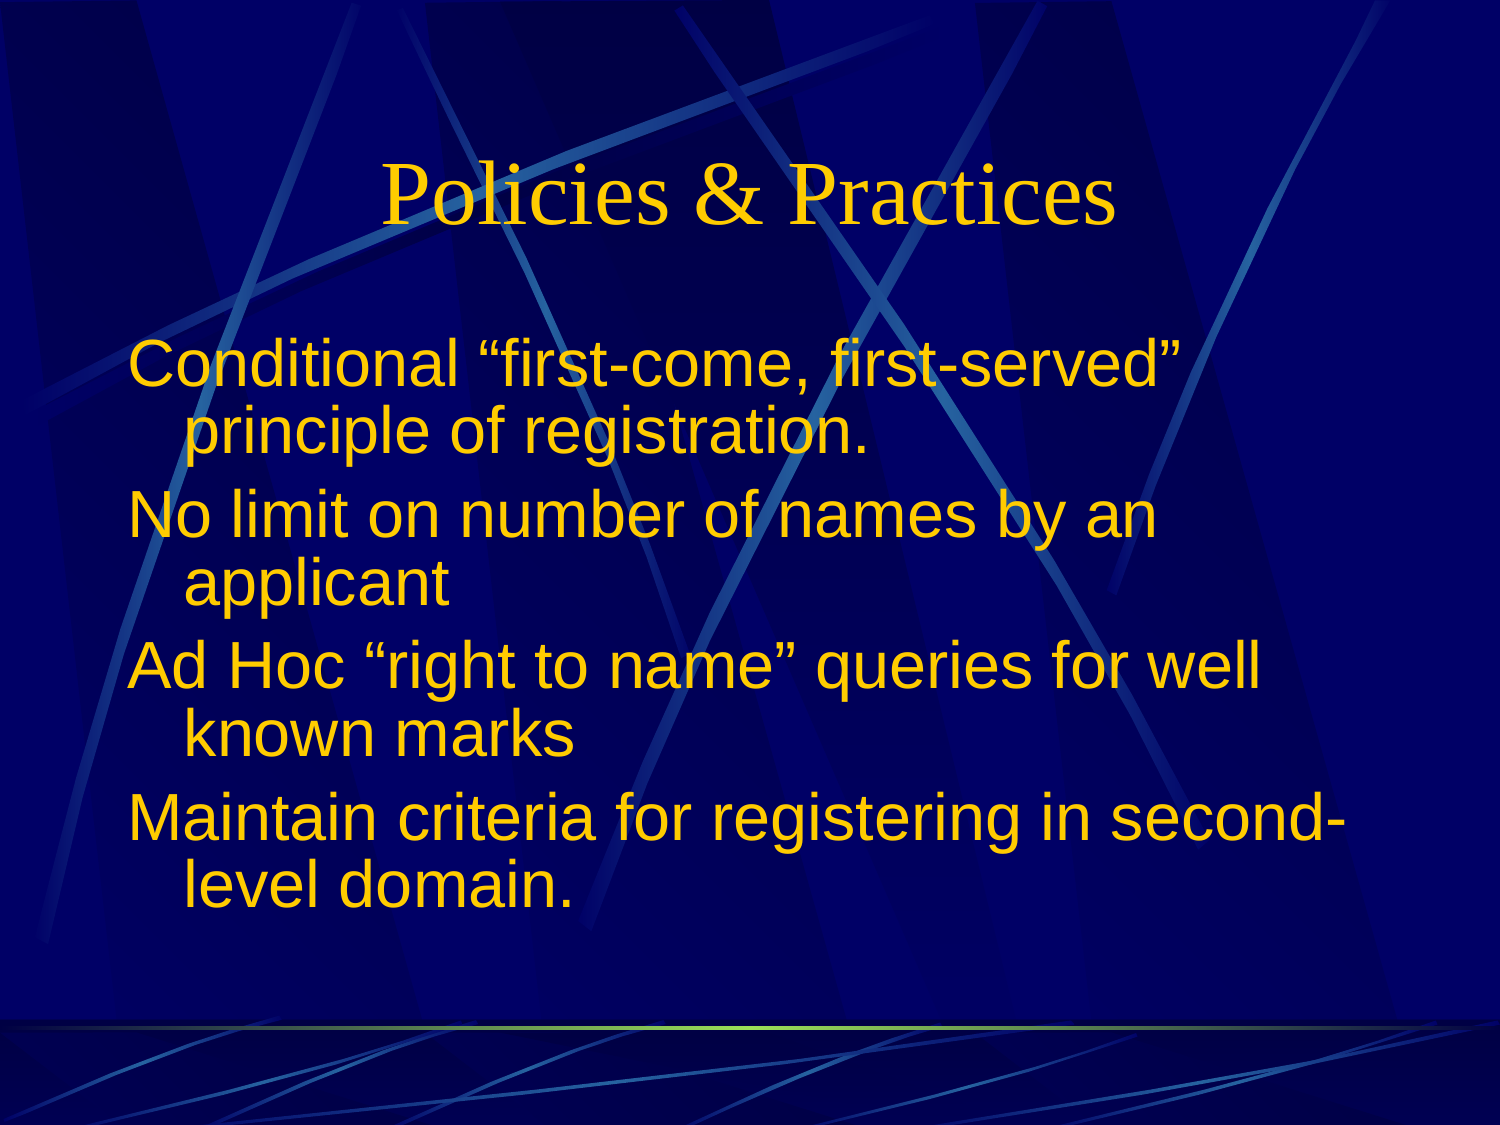

# Policies & Practices
Conditional “first-come, first-served” principle of registration.
No limit on number of names by an applicant
Ad Hoc “right to name” queries for well known marks
Maintain criteria for registering in second-level domain.